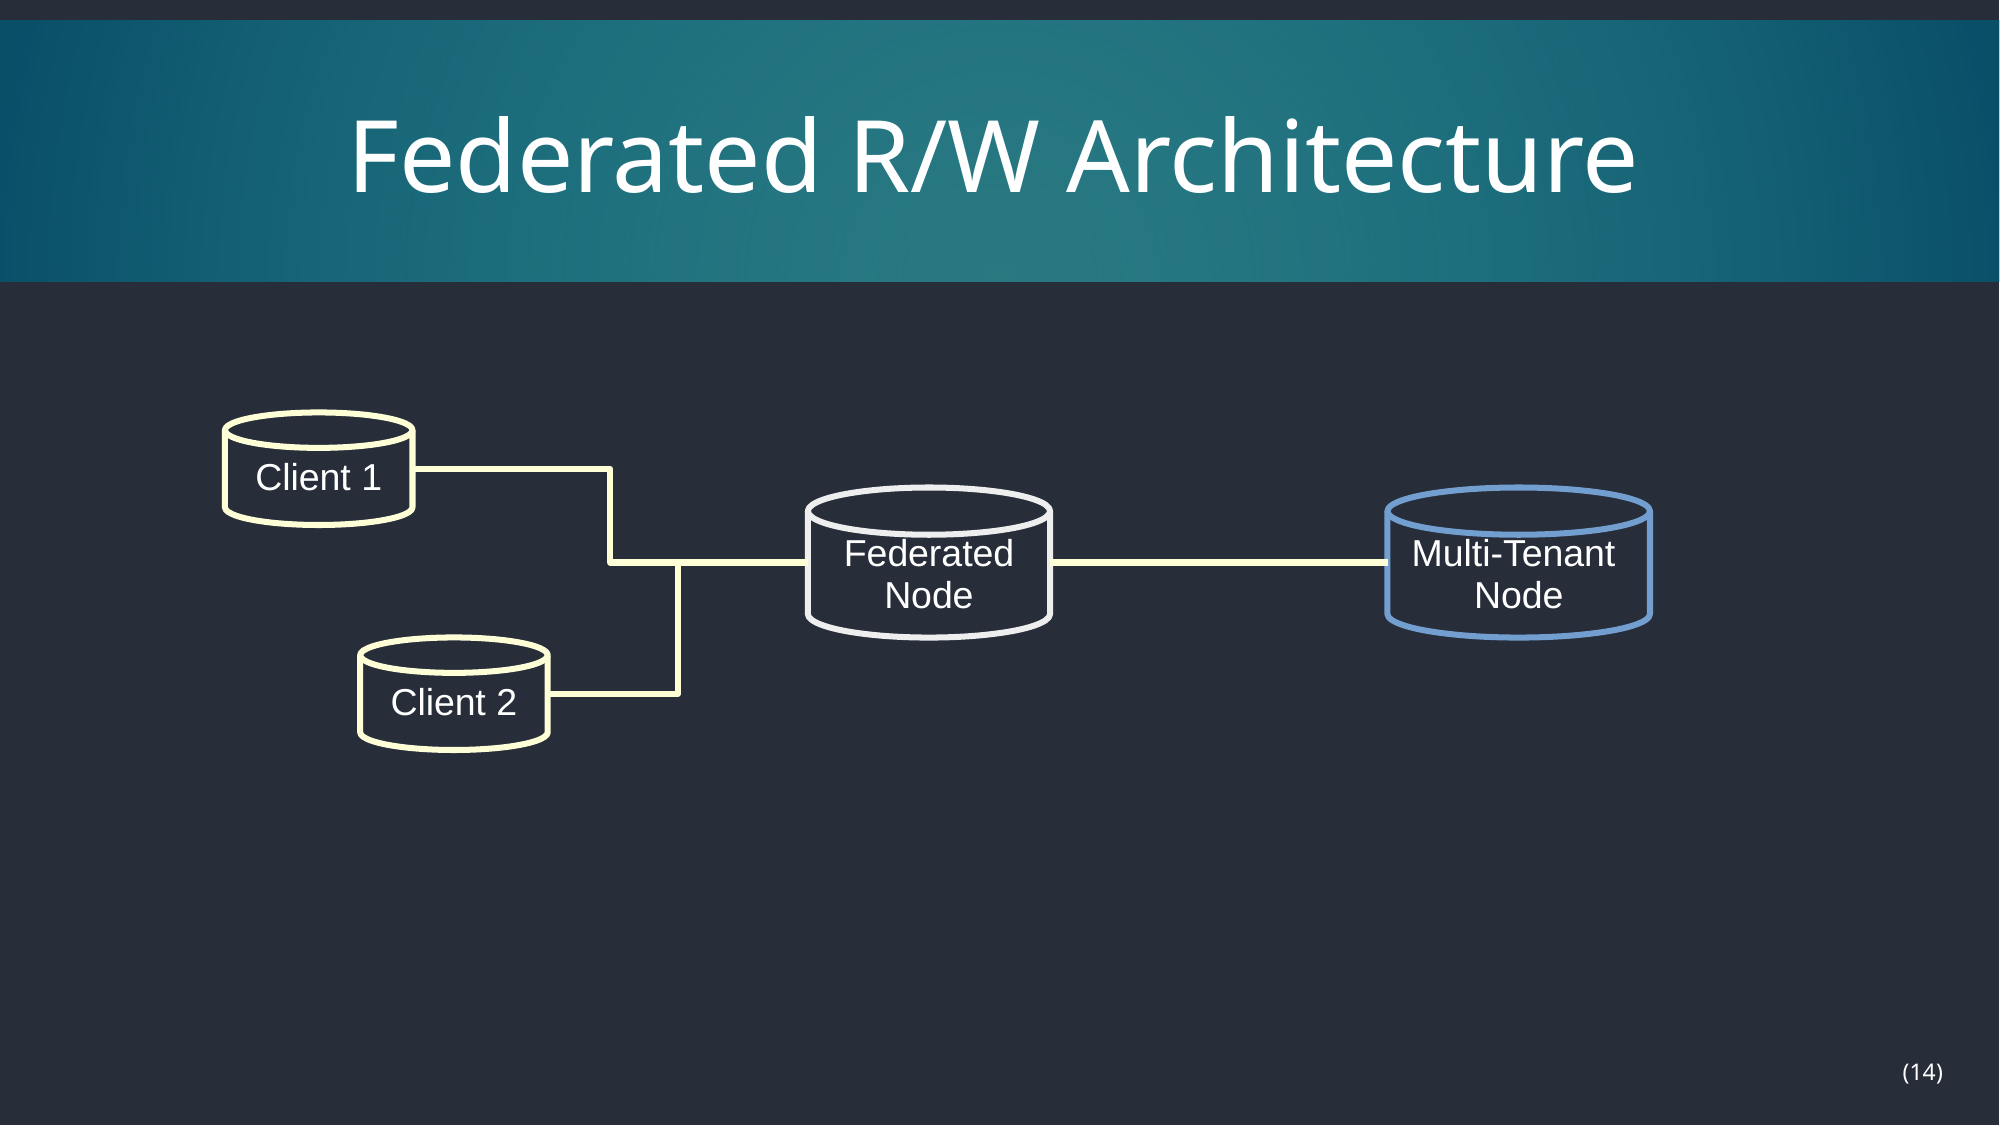

Federated R/W Architecture
Client 1
Federated
Node
Multi-Tenant
Node
Client 2